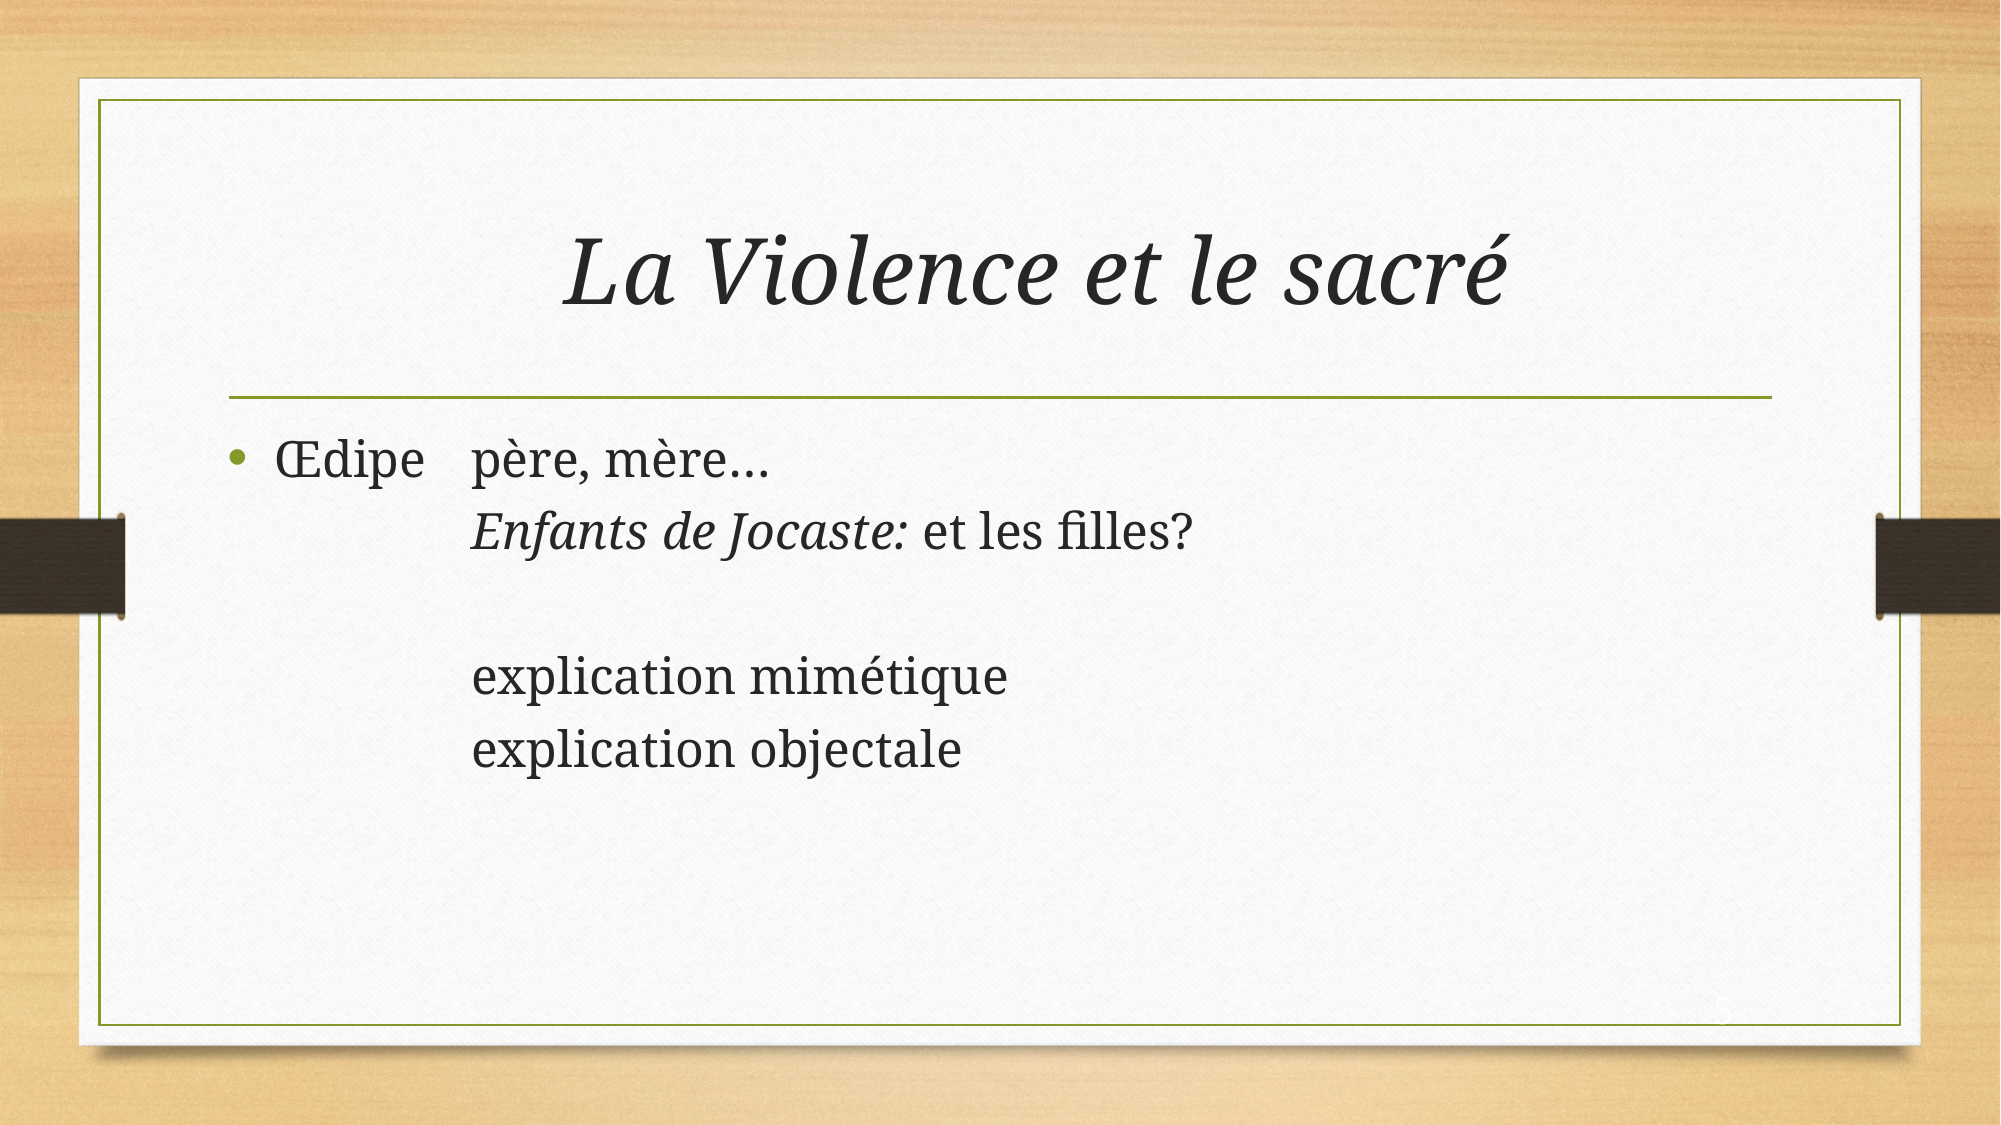

# La Violence et le sacré
Œdipe 	père, mère…
		Enfants de Jocaste: et les filles?
		explication mimétique
		explication objectale